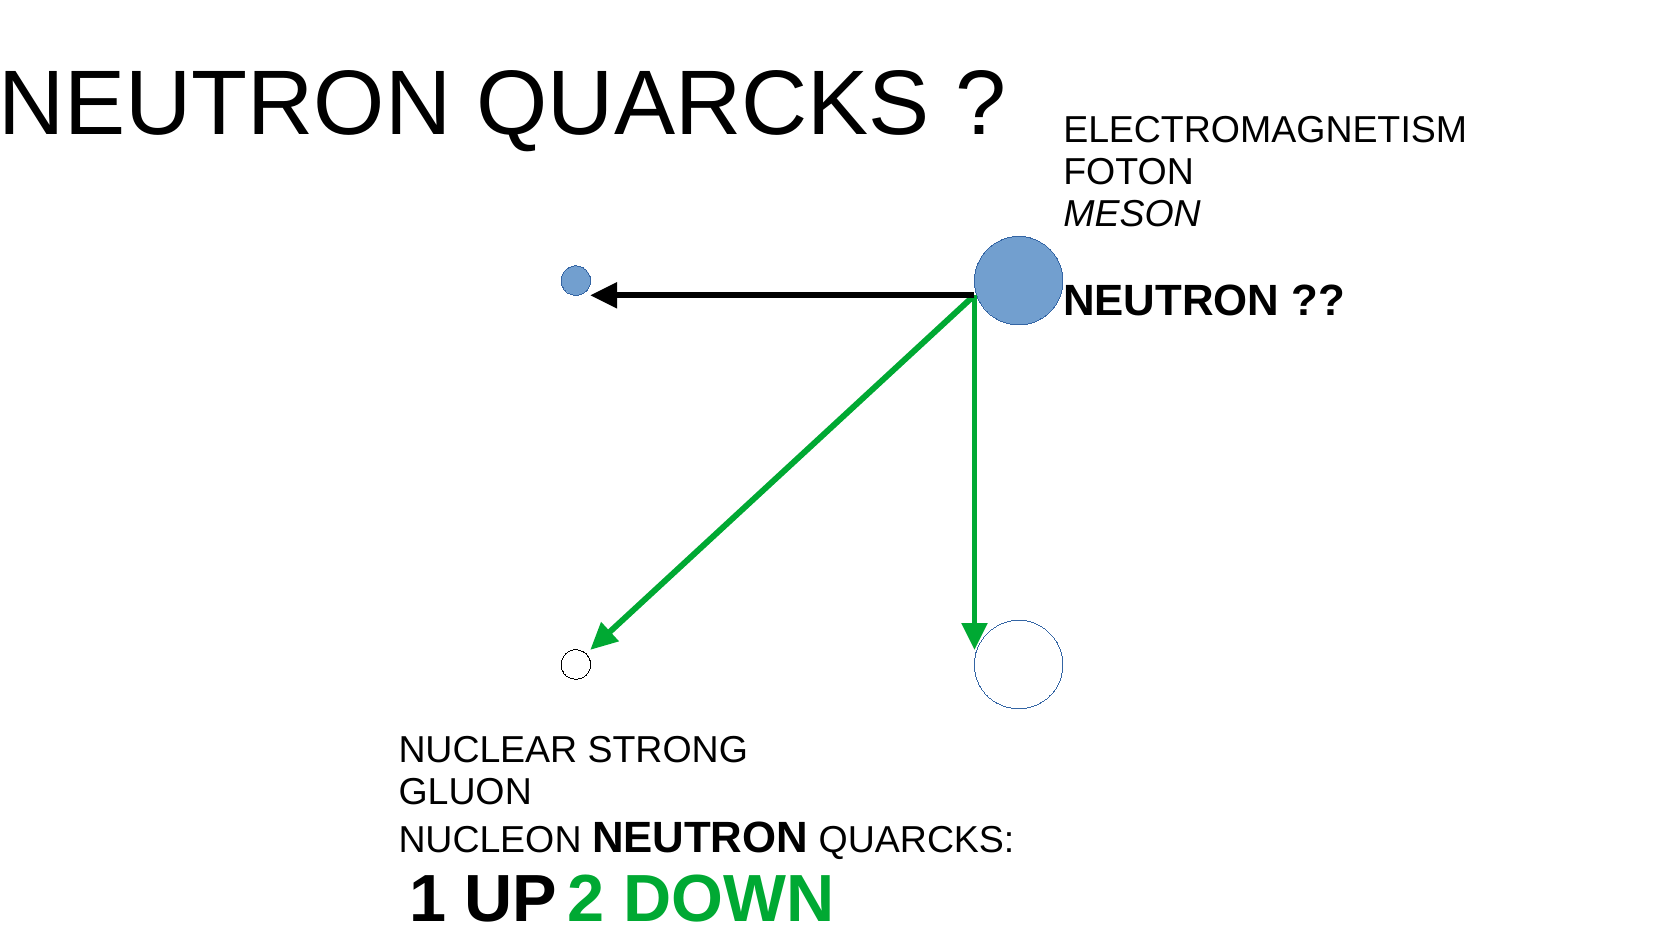

# NEUTRON QUARCKS ?
ELECTROMAGNETISM
FOTON
MESON
NEUTRON ??
NUCLEAR STRONG
GLUON
NUCLEON NEUTRON QUARCKS:
 1 UP 2 DOWN